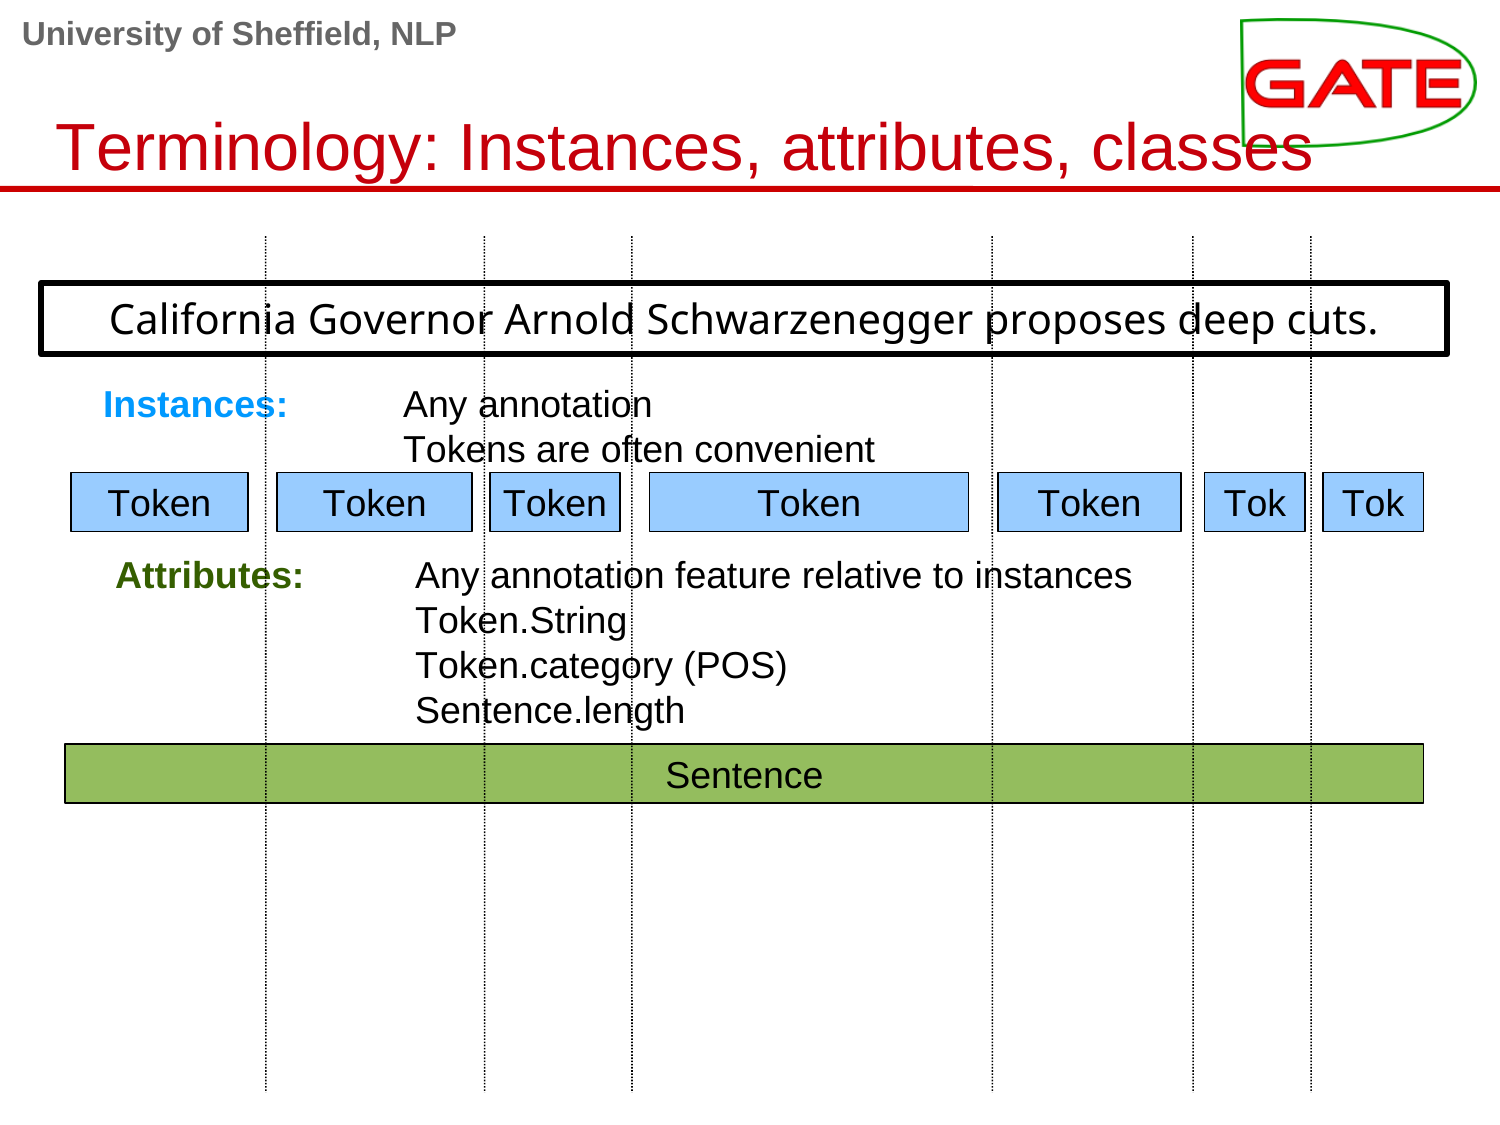

# Terminology: Instances, attributes, classes
California Governor Arnold Schwarzenegger proposes deep cuts.
Instances:	Any annotation
		Tokens are often convenient
Token
Token
Token
Token
Token
Tok
Tok
Attributes:	Any annotation feature relative to instances
		Token.String
		Token.category (POS)
		Sentence.length
Sentence